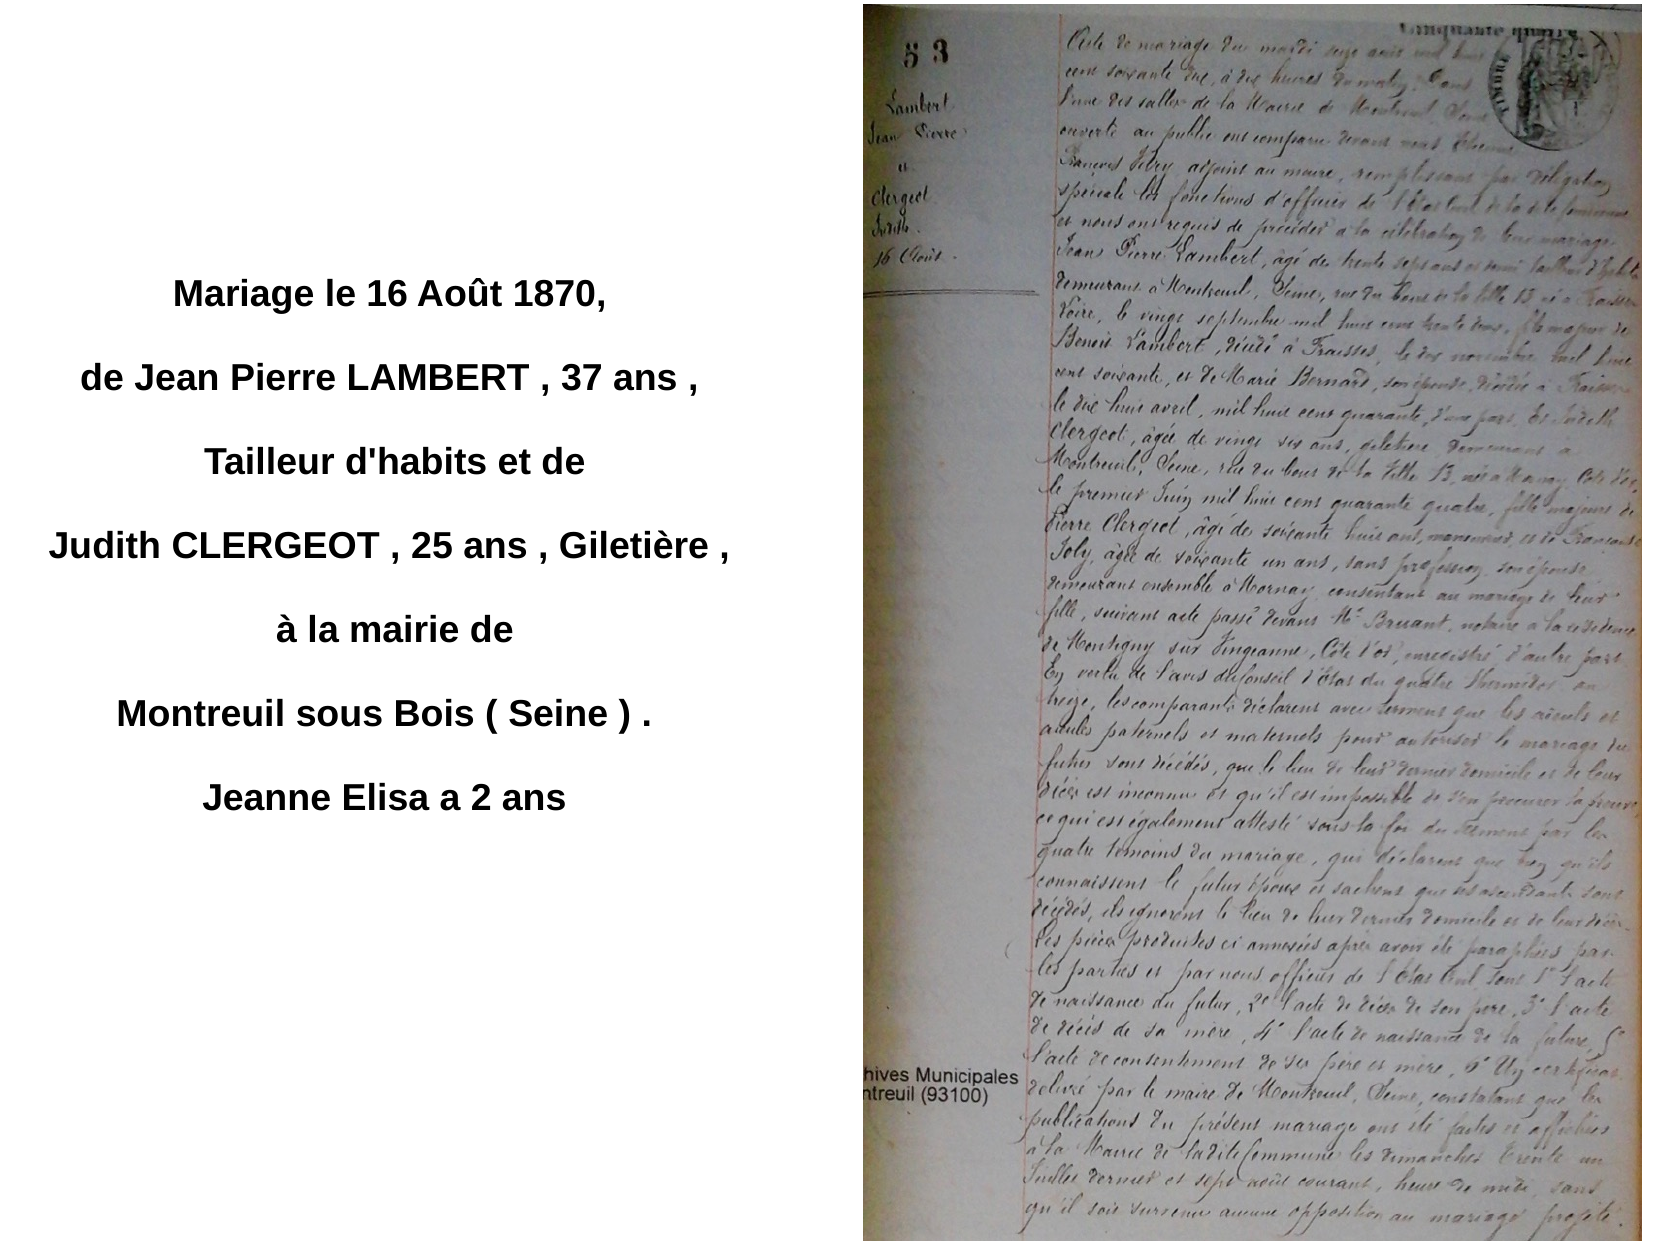

# Mariage le 16 Août 1870, de Jean Pierre LAMBERT , 37 ans , Tailleur d'habits et de Judith CLERGEOT , 25 ans , Giletière , à la mairie de Montreuil sous Bois ( Seine ) . Jeanne Elisa a 2 ans